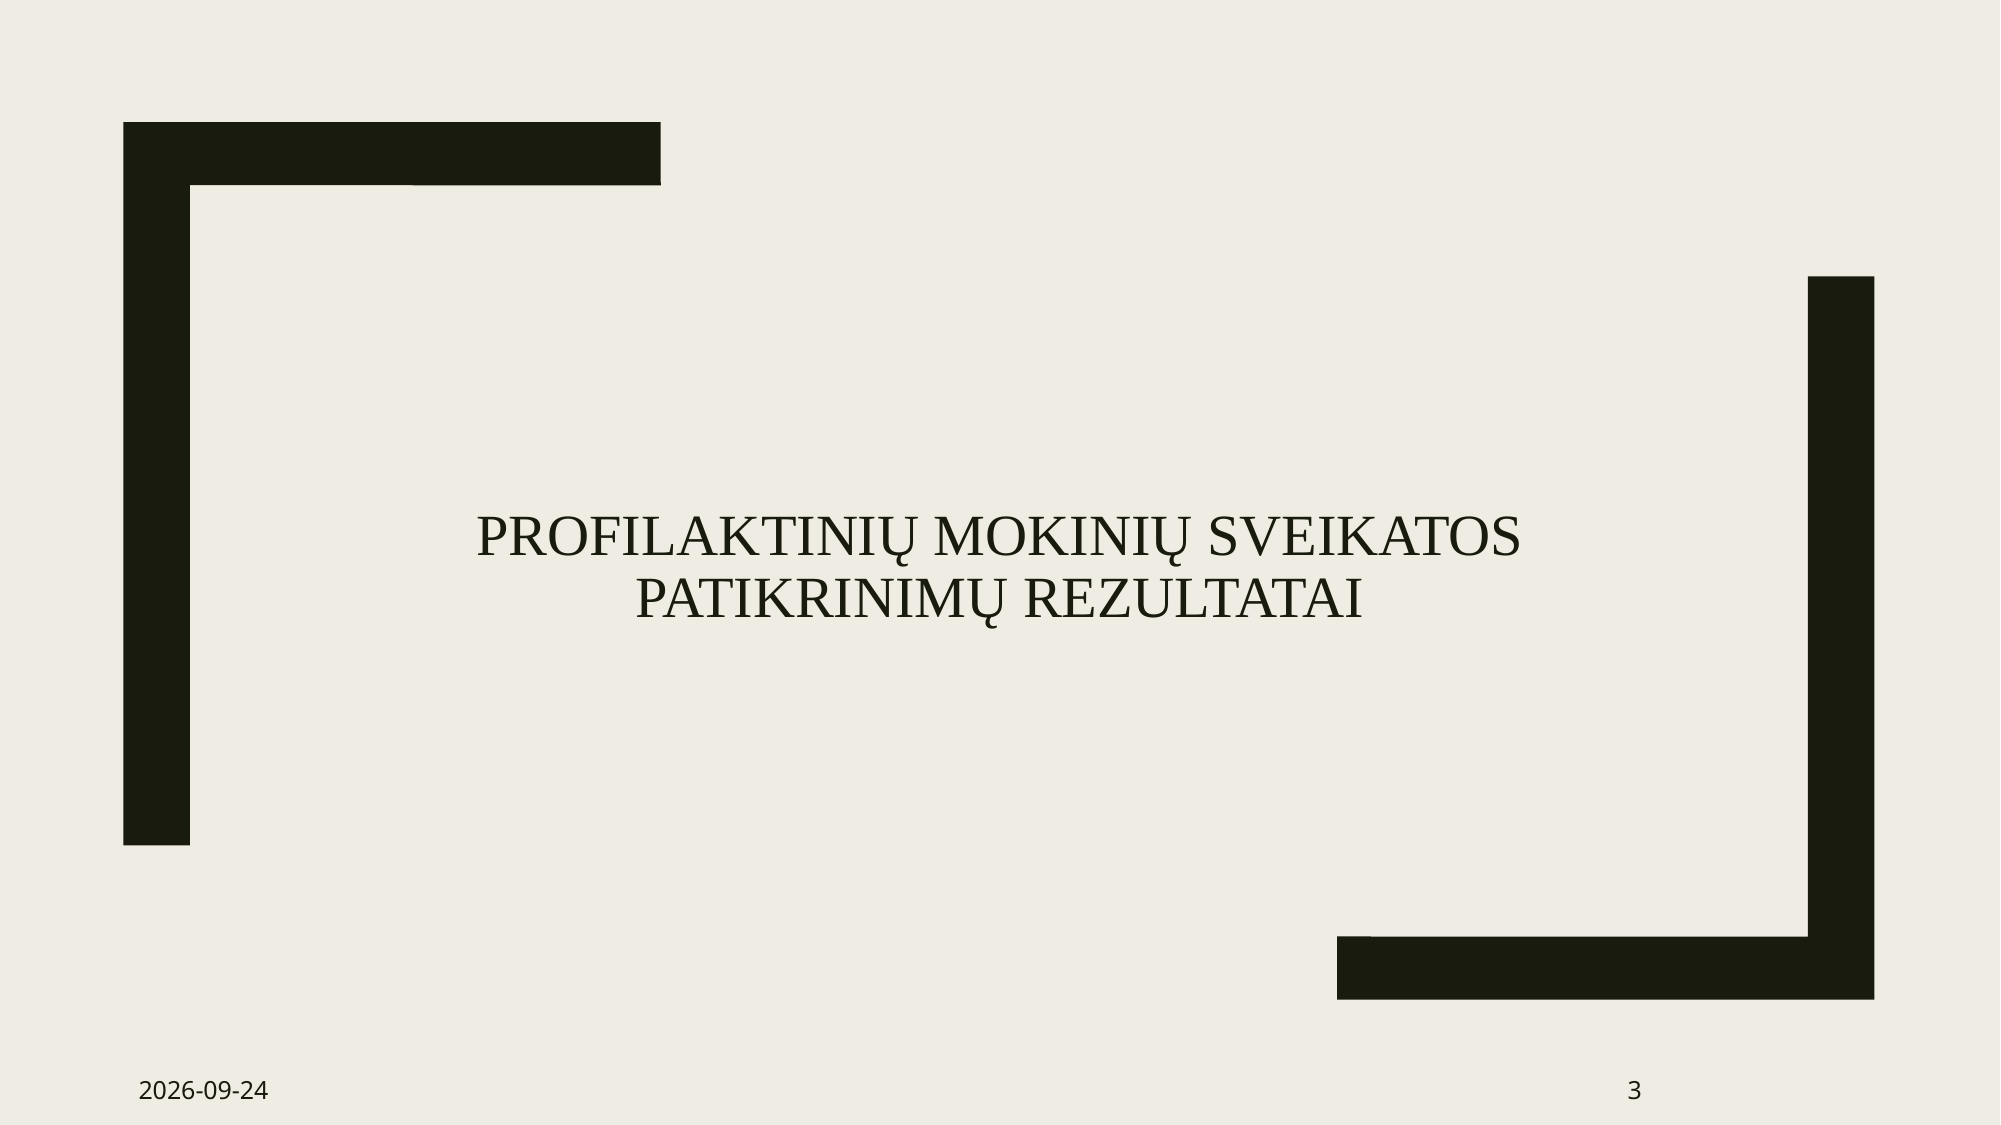

# Profilaktinių mokinių sveikatos patikrinimų rezultatai
2